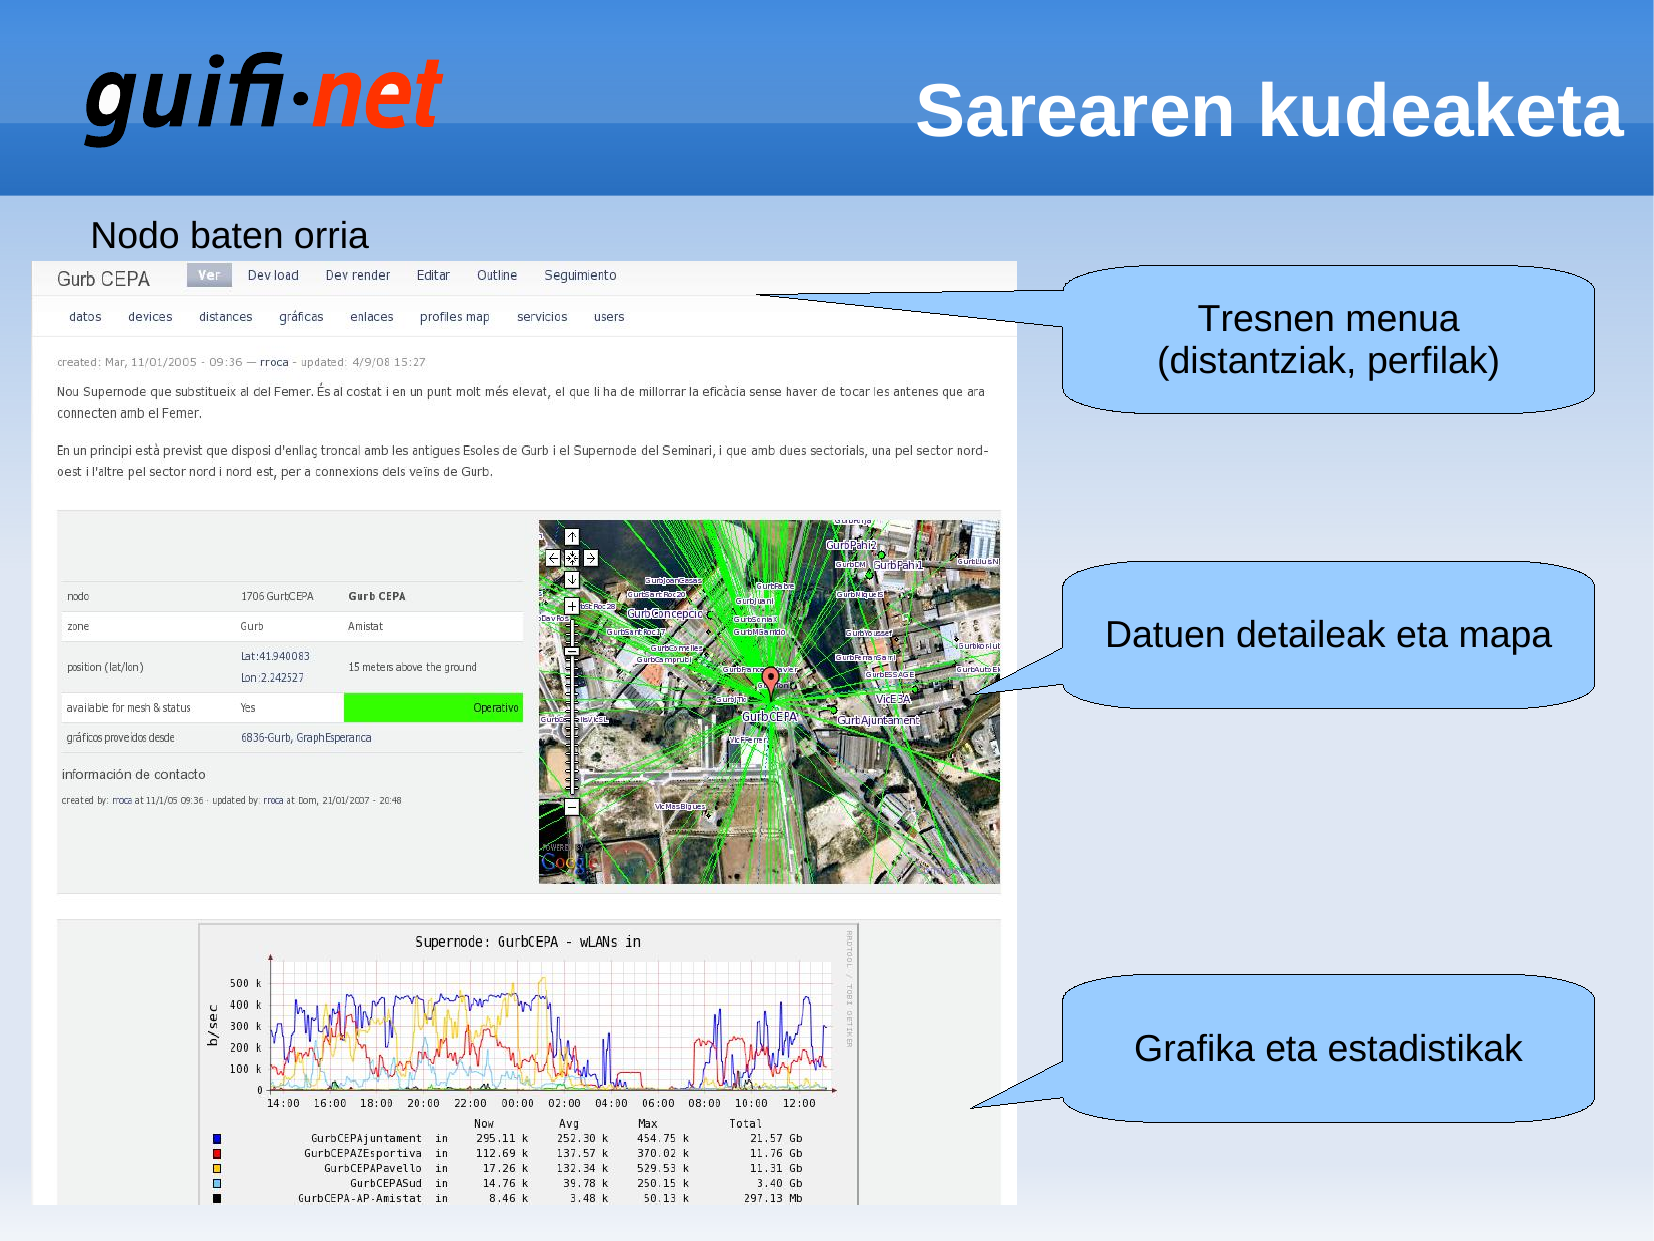

# Sarearen kudeaketa
Nodo baten orria
Tresnen menua
(distantziak, perfilak)
Datuen detaileak eta mapa
Grafika eta estadistikak